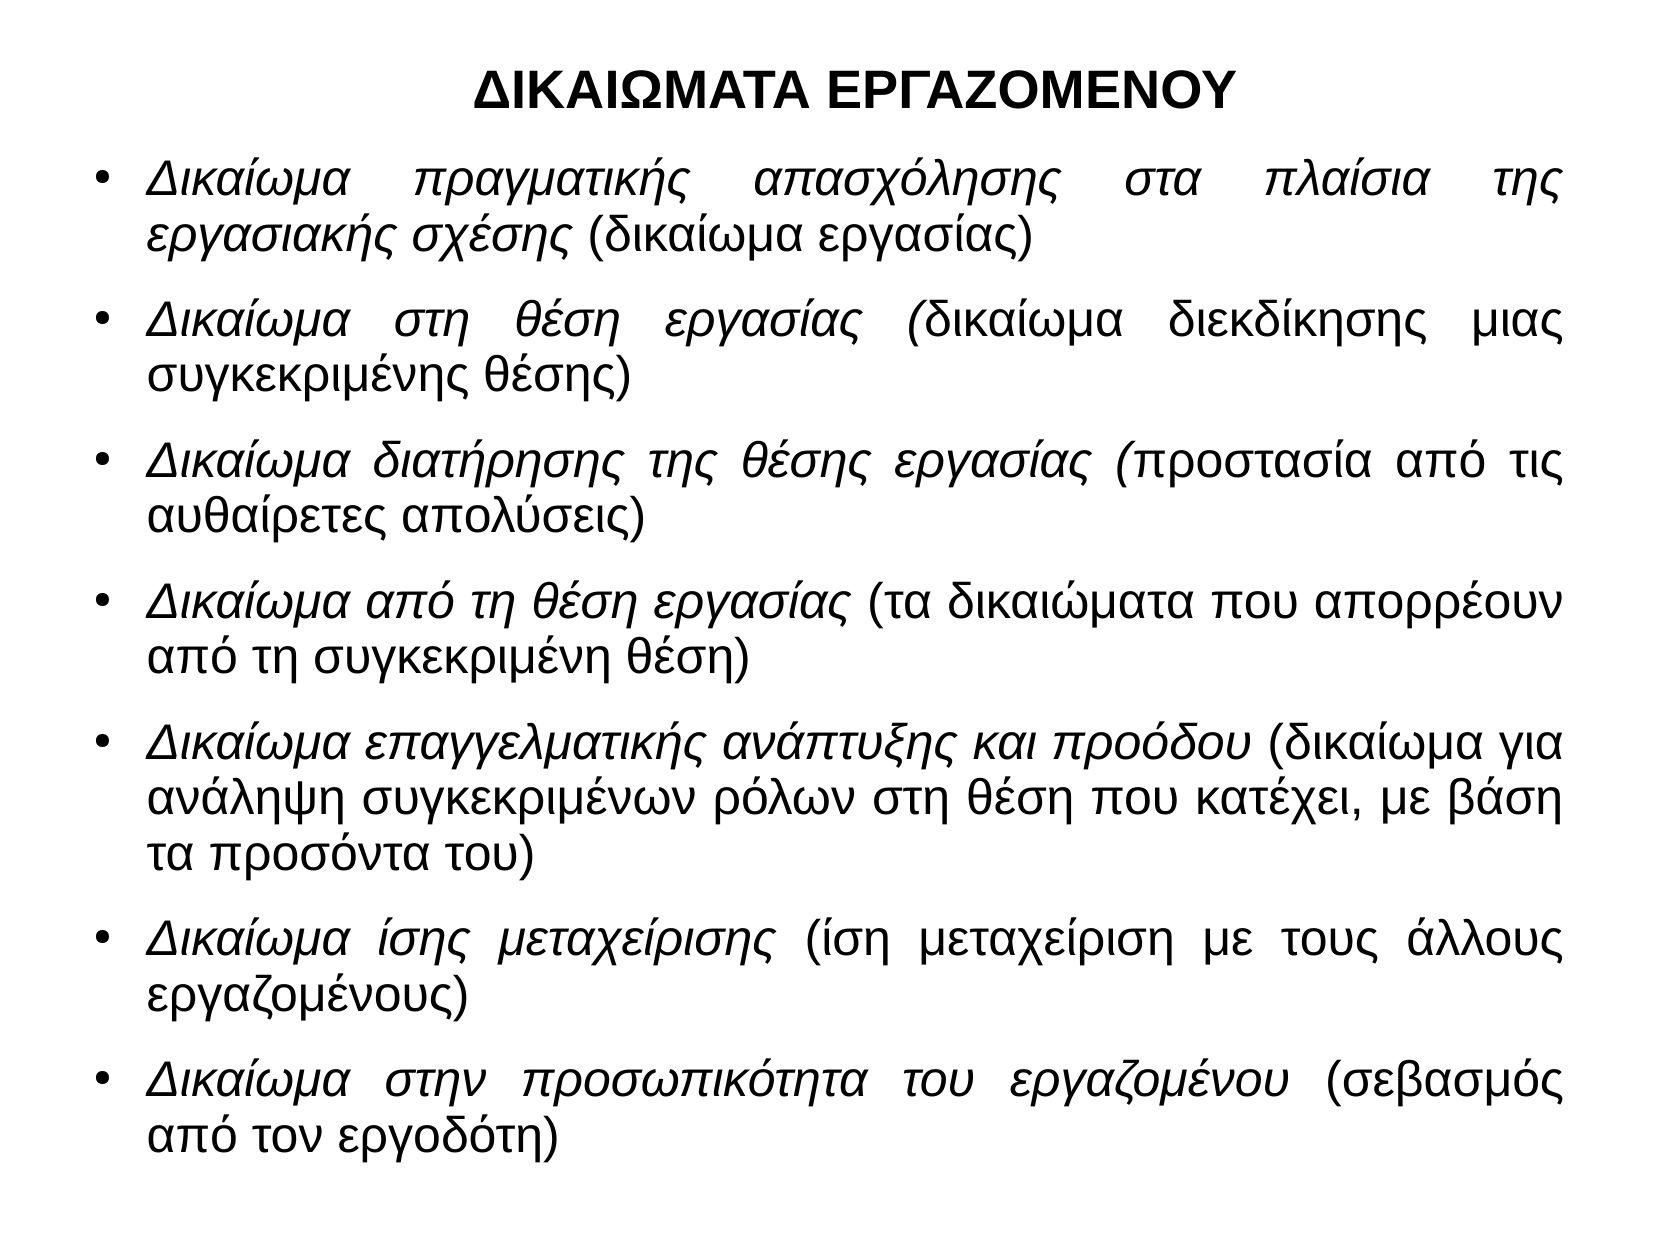

# ΔΙΚΑΙΩΜΑΤΑ ΕΡΓΑΖΟΜΕΝΟΥ
Δικαίωμα πραγματικής απασχόλησης στα πλαίσια της εργασιακής σχέσης (δικαίωμα εργασίας)
Δικαίωμα στη θέση εργασίας (δικαίωμα διεκδίκησης μιας συγκεκριμένης θέσης)
Δικαίωμα διατήρησης της θέσης εργασίας (προστασία από τις αυθαίρετες απολύσεις)
Δικαίωμα από τη θέση εργασίας (τα δικαιώματα που απορρέουν από τη συγκεκριμένη θέση)
Δικαίωμα επαγγελματικής ανάπτυξης και προόδου (δικαίωμα για ανάληψη συγκεκριμένων ρόλων στη θέση που κατέχει, με βάση τα προσόντα του)
Δικαίωμα ίσης μεταχείρισης (ίση μεταχείριση με τους άλλους εργαζομένους)
Δικαίωμα στην προσωπικότητα του εργαζομένου (σεβασμός από τον εργοδότη)